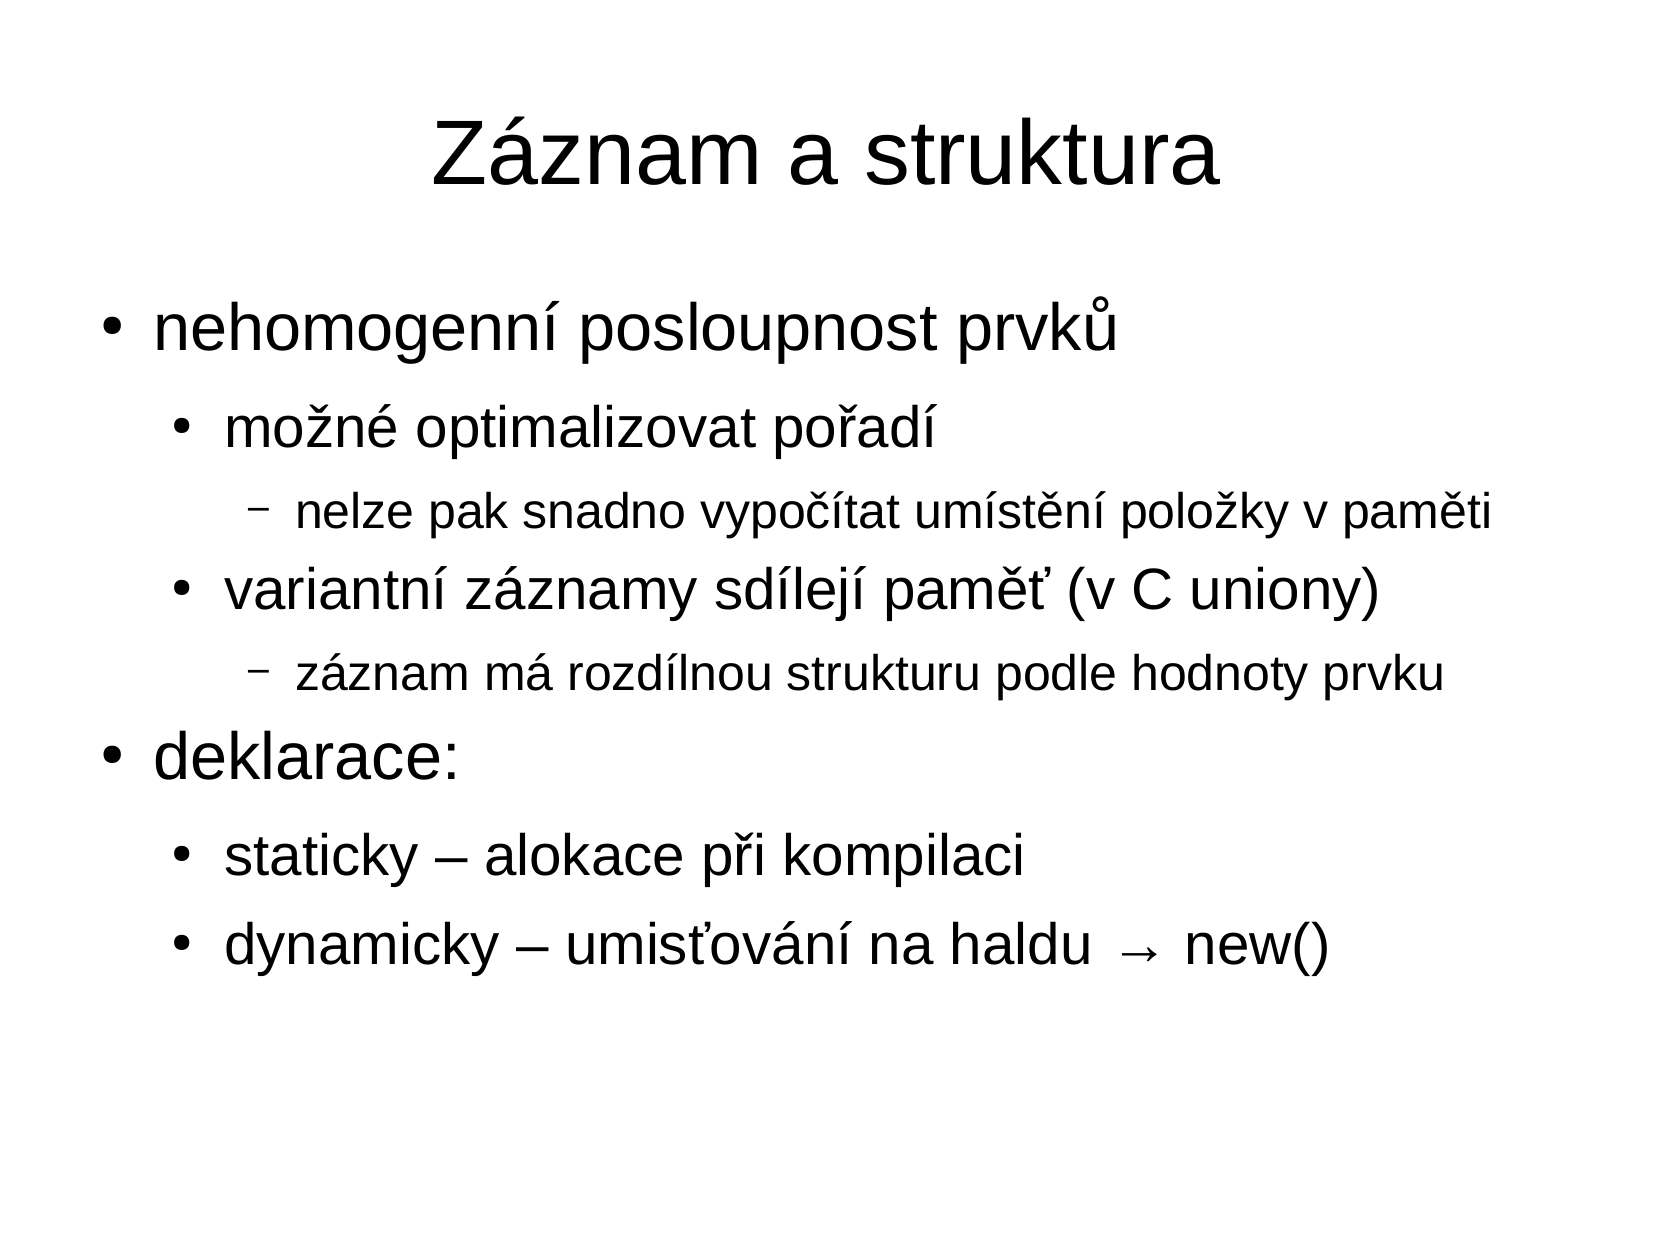

# Záznam a struktura
nehomogenní posloupnost prvků
možné optimalizovat pořadí
nelze pak snadno vypočítat umístění položky v paměti
variantní záznamy sdílejí paměť (v C uniony)
záznam má rozdílnou strukturu podle hodnoty prvku
deklarace:
staticky – alokace při kompilaci
dynamicky – umisťování na haldu → new()